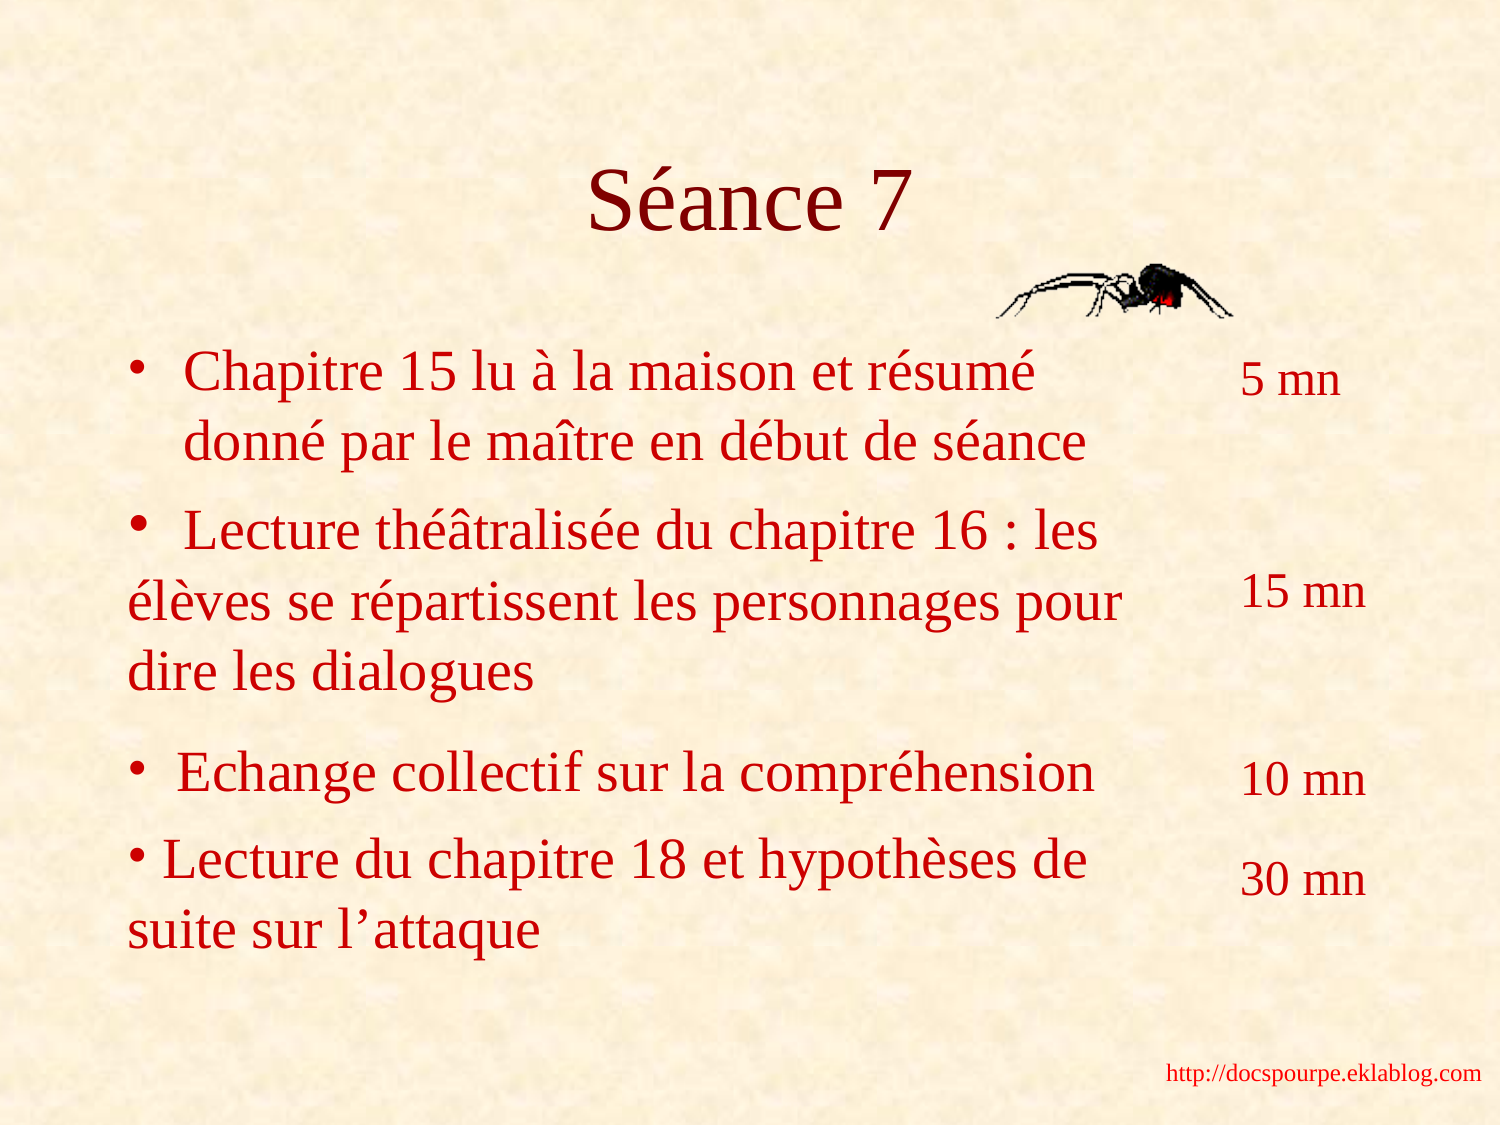

# Séance 7
Chapitre 15 lu à la maison et résumé donné par le maître en début de séance
5 mn
 Lecture théâtralisée du chapitre 16 : les élèves se répartissent les personnages pour dire les dialogues
15 mn
 Echange collectif sur la compréhension
10 mn
 Lecture du chapitre 18 et hypothèses de suite sur l’attaque
30 mn
http://docspourpe.eklablog.com